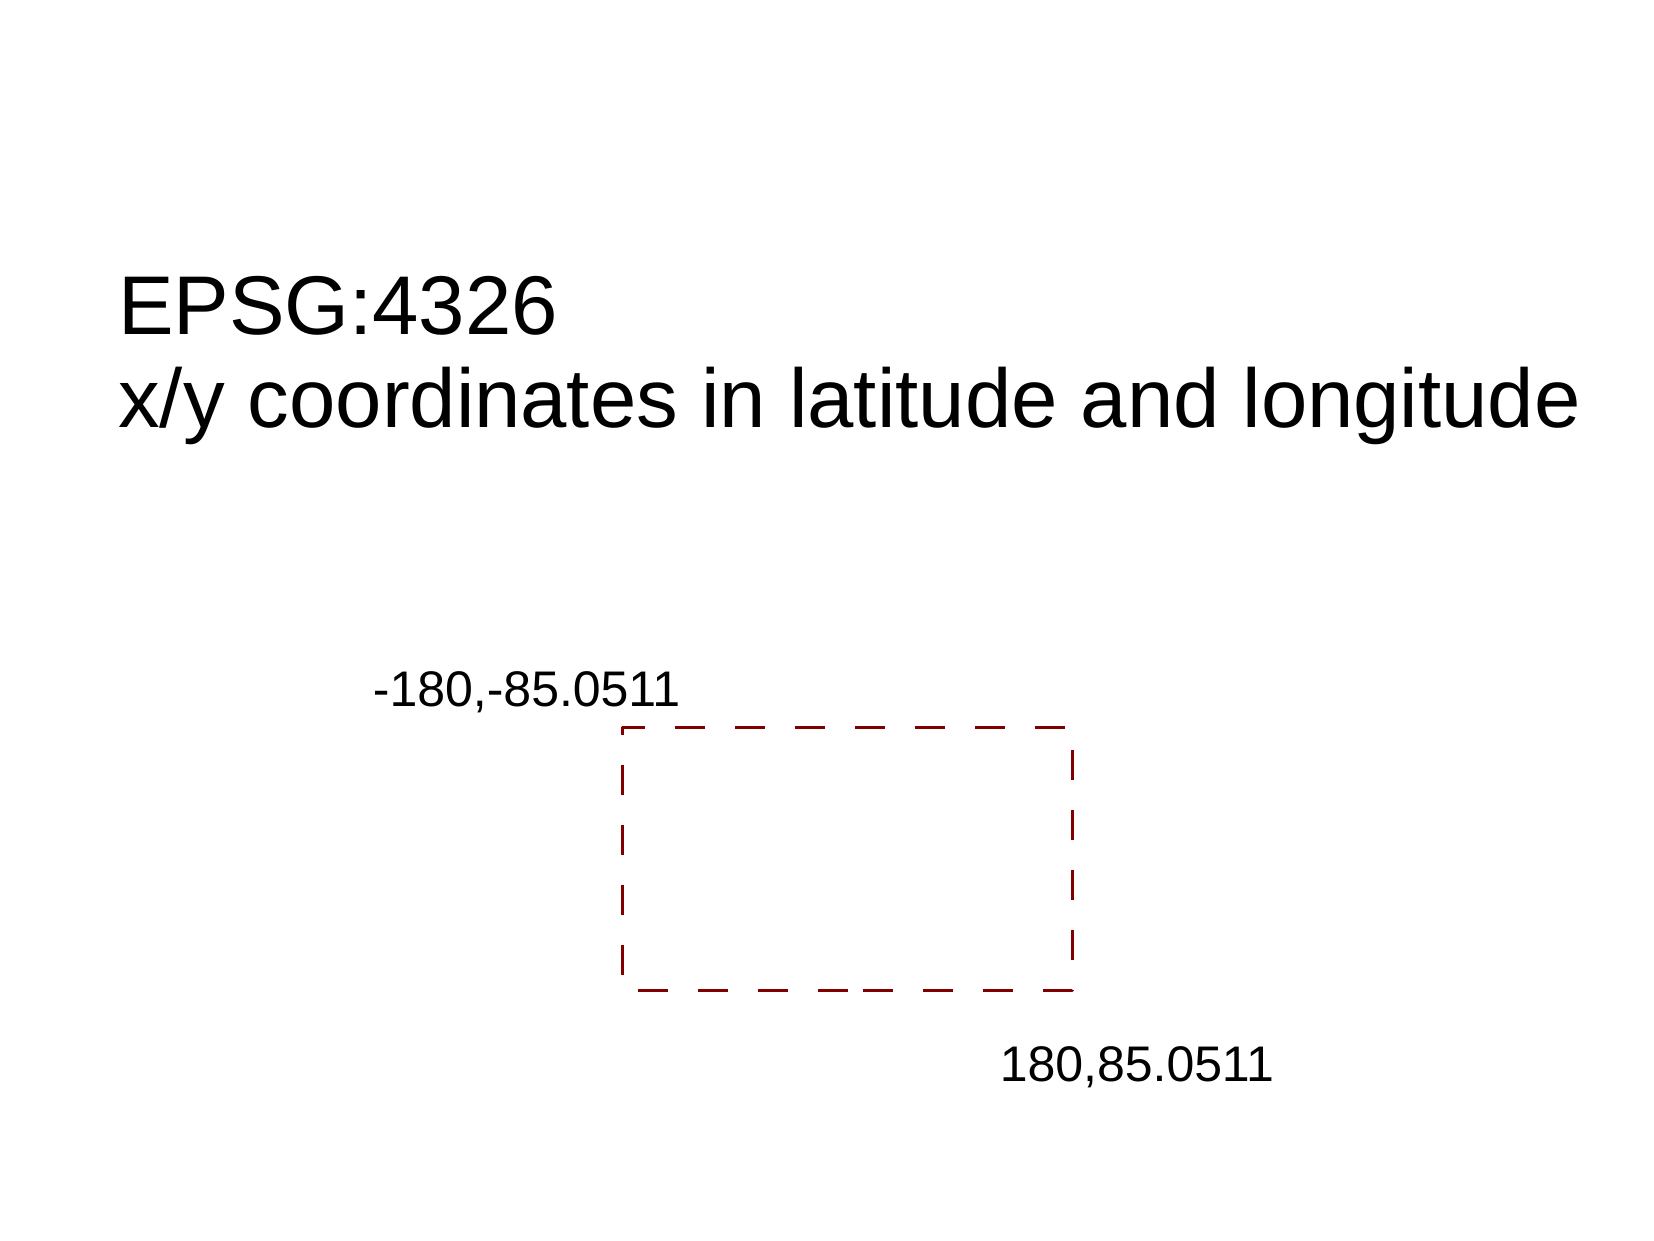

EPSG:4326
x/y coordinates in latitude and longitude
-180,-85.0511
180,85.0511